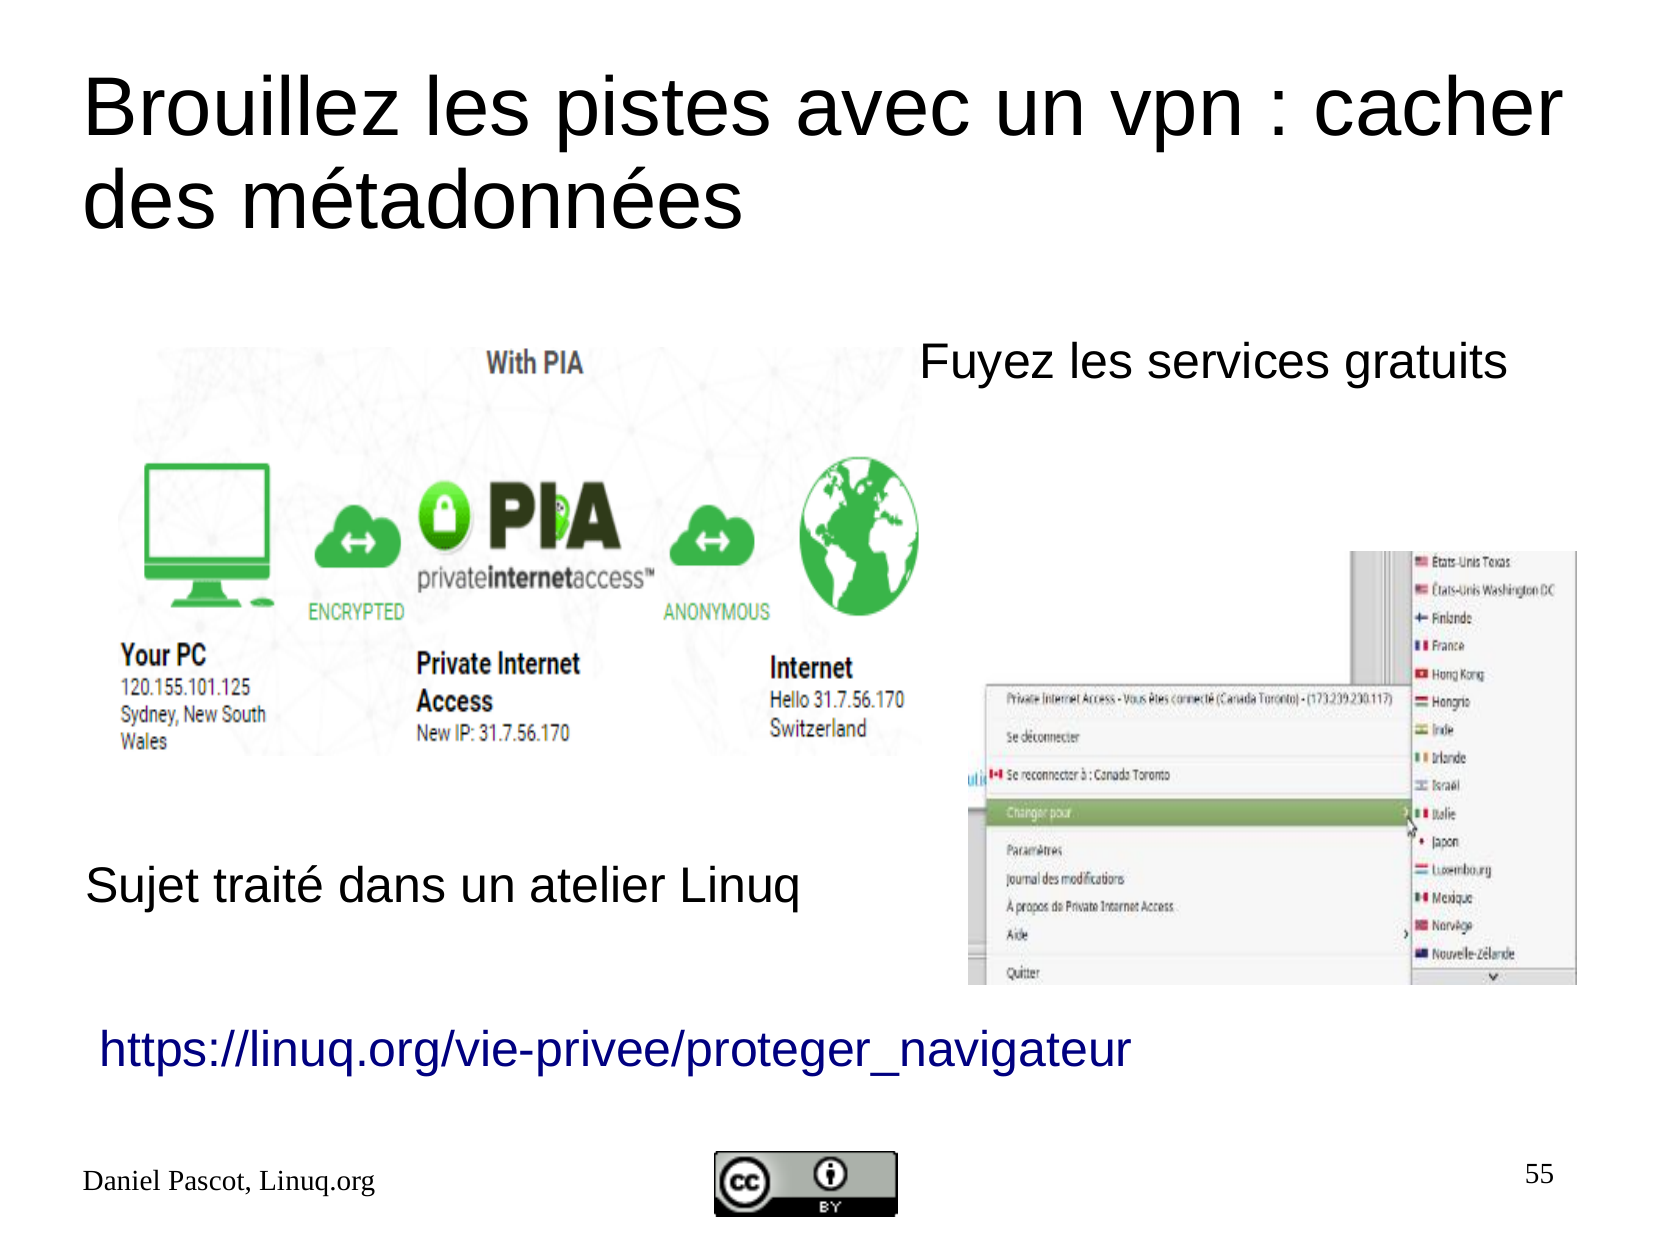

# Brouillez les pistes avec un vpn : cacher des métadonnées
Fuyez les services gratuits
Sujet traité dans un atelier Linuq
 https://linuq.org/vie-privee/proteger_navigateur
55
15-08- 2018